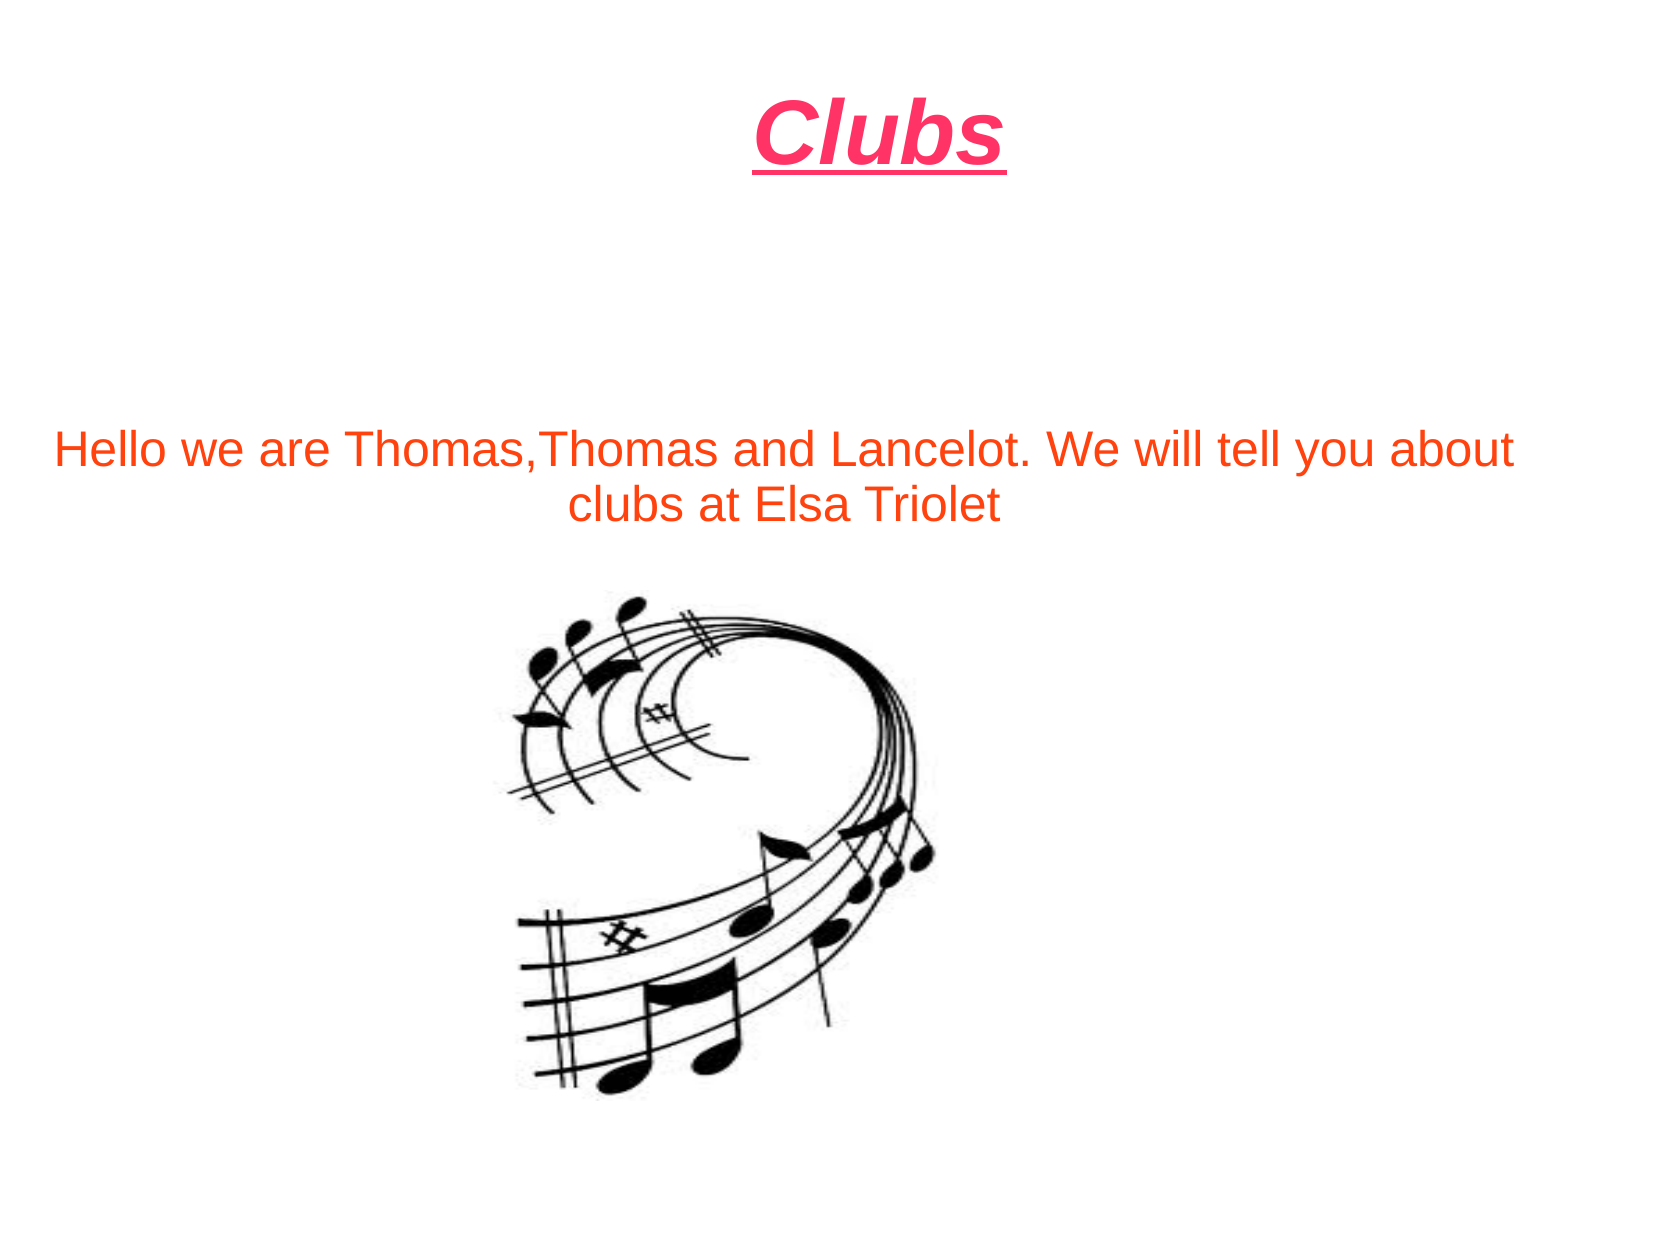

# Clubs
Hello we are Thomas,Thomas and Lancelot. We will tell you about clubs at Elsa Triolet